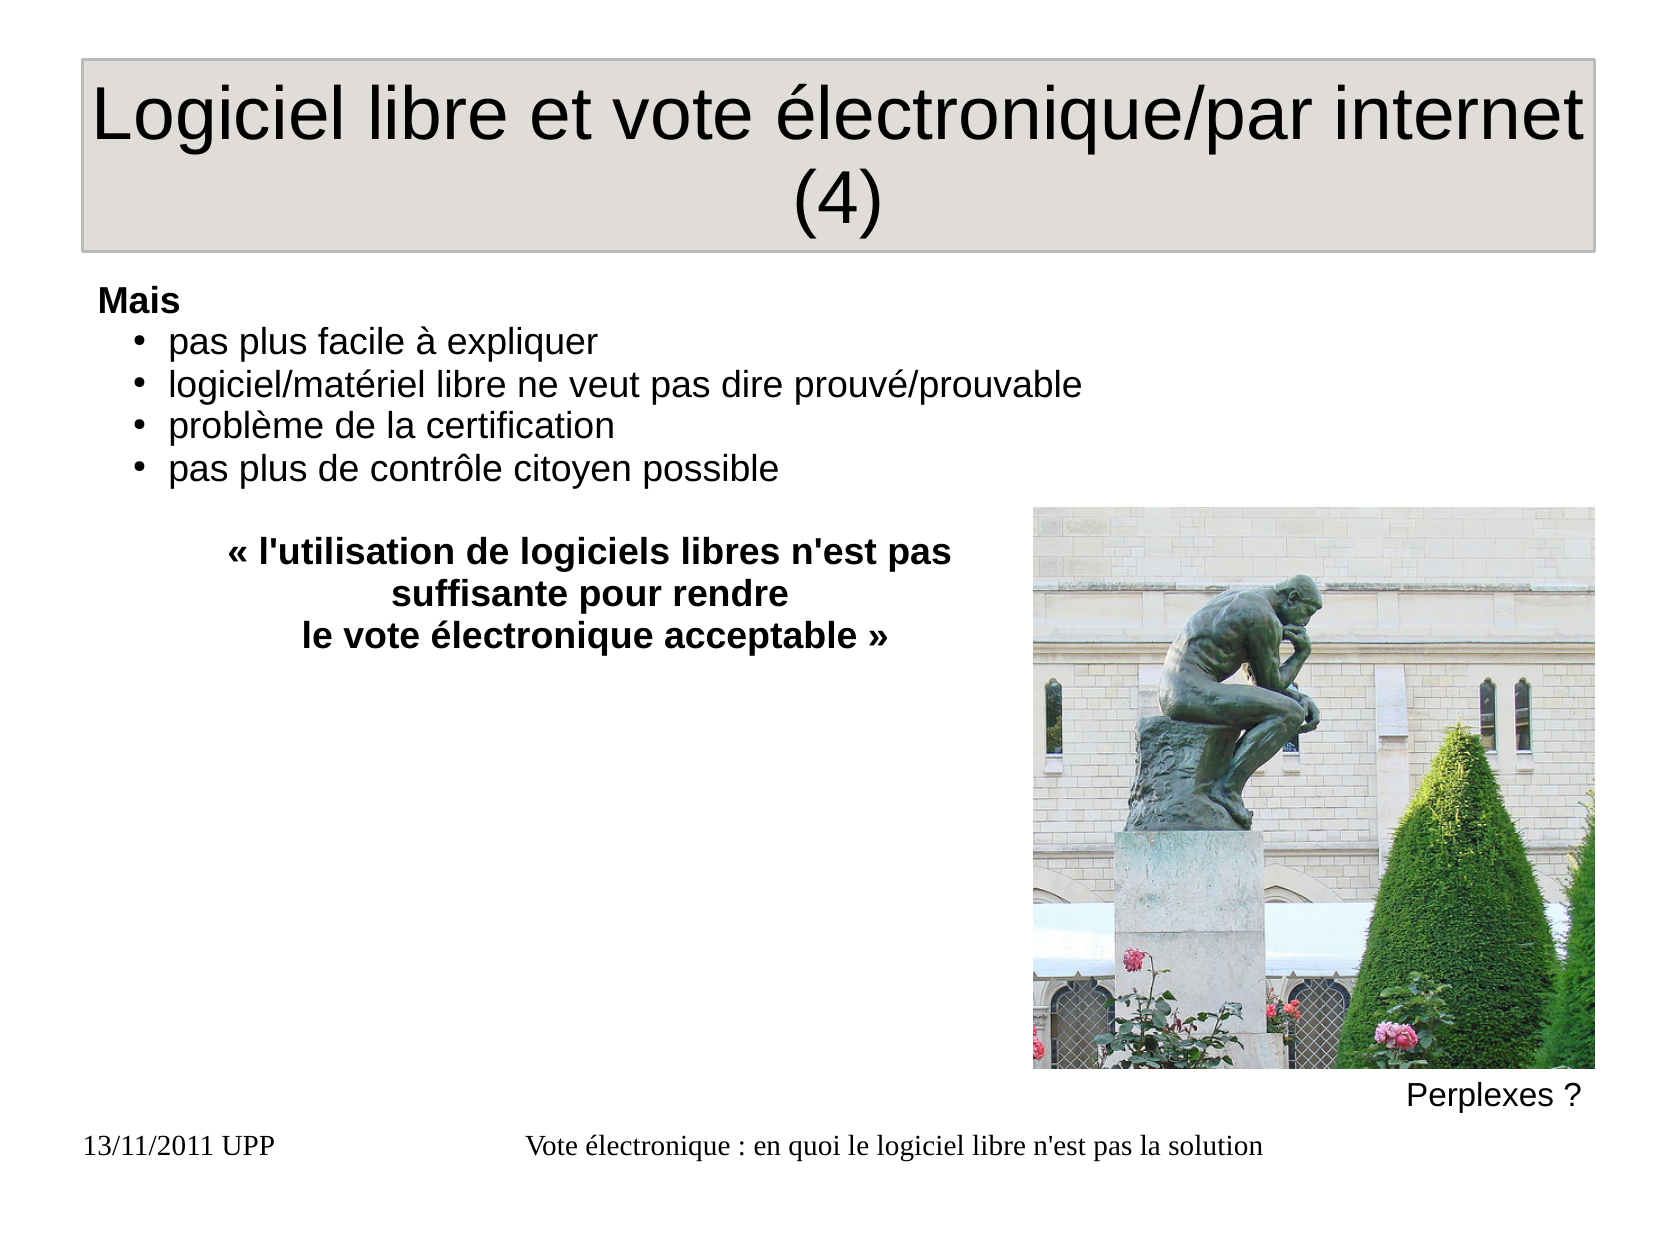

# Logiciel libre et vote électronique/par internet (4)
Mais
pas plus facile à expliquer
logiciel/matériel libre ne veut pas dire prouvé/prouvable
problème de la certification
pas plus de contrôle citoyen possible
« l'utilisation de logiciels libres n'est pas
suffisante pour rendre
 le vote électronique acceptable »
TODO à écrire
Perplexes ?